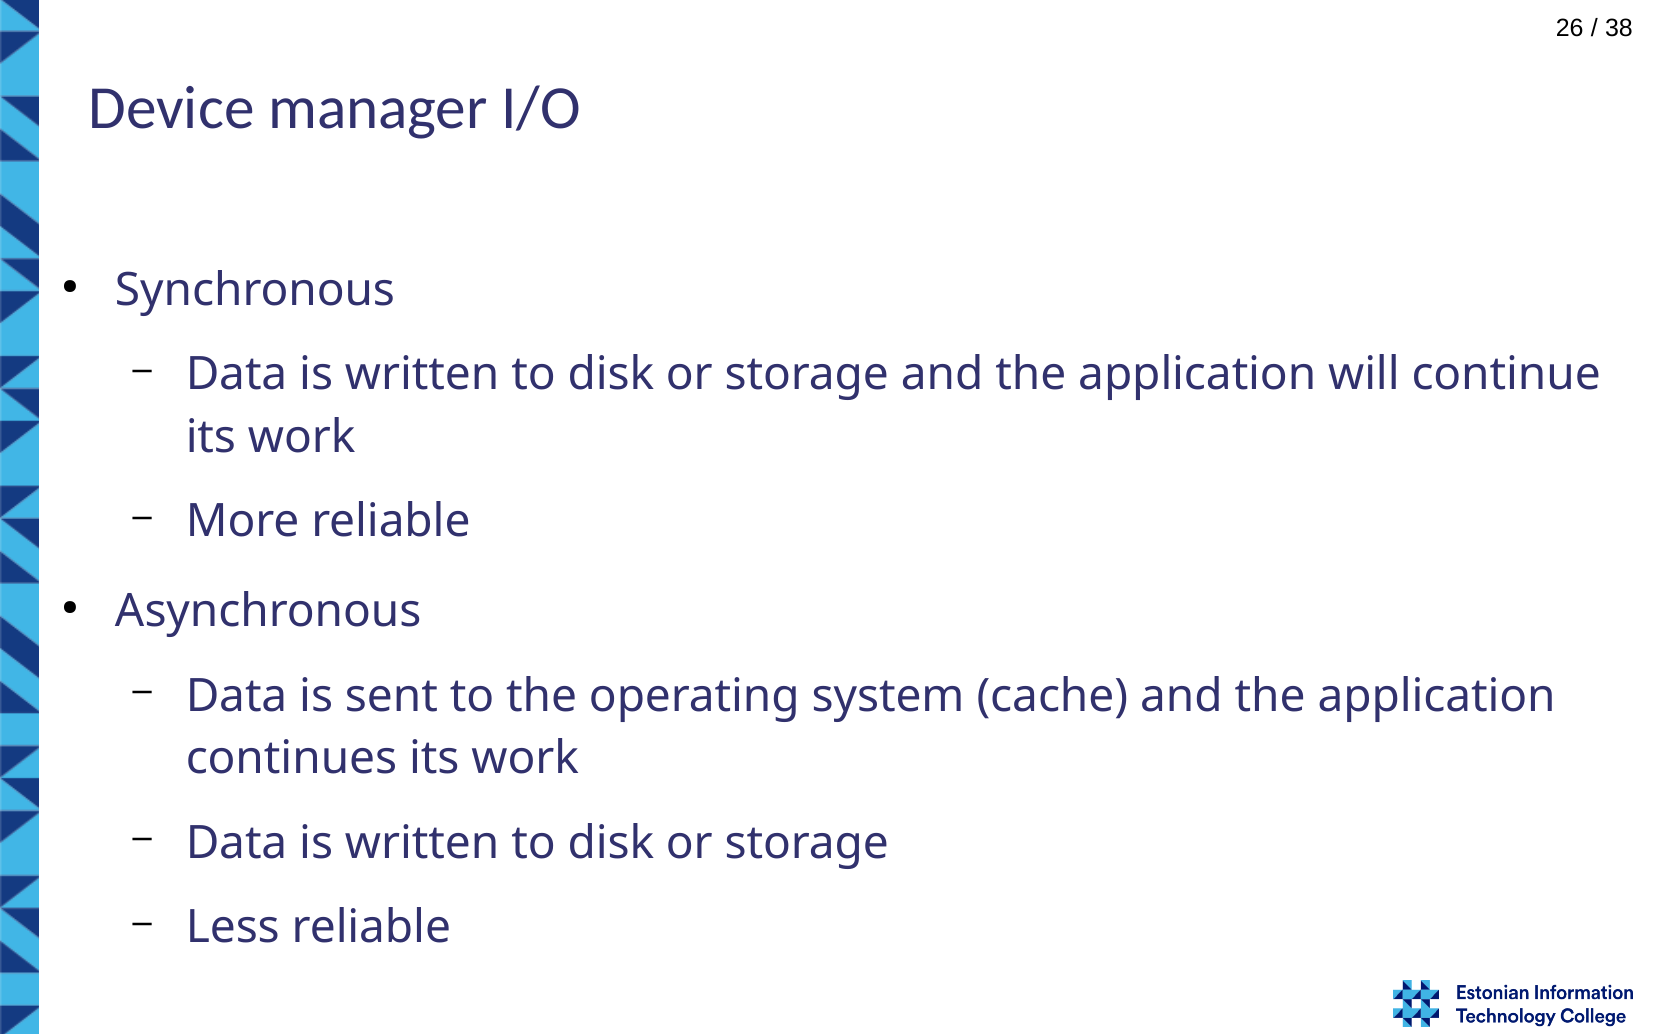

# Device manager I/O
Synchronous
Data is written to disk or storage and the application will continue its work
More reliable
Asynchronous
Data is sent to the operating system (cache) and the application continues its work
Data is written to disk or storage
Less reliable